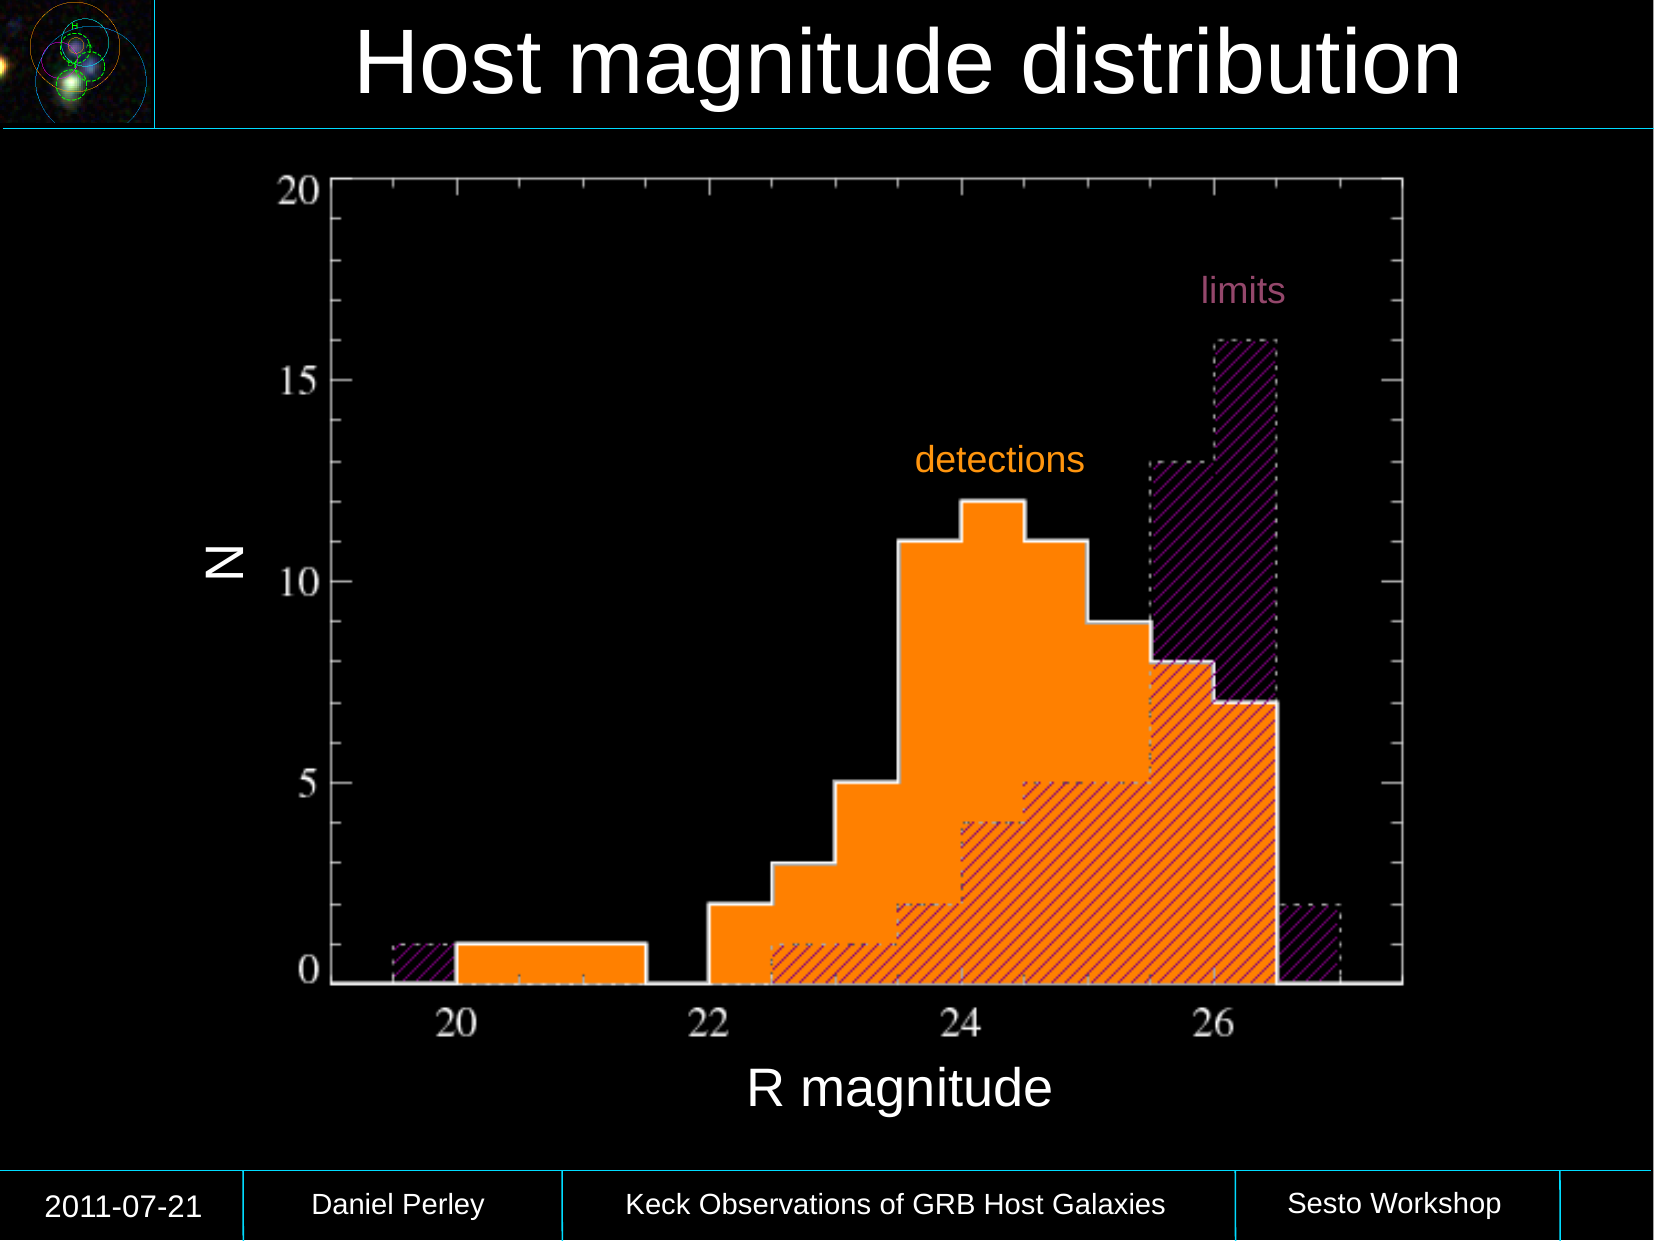

# Host magnitude distribution
limits
detections
N
R magnitude